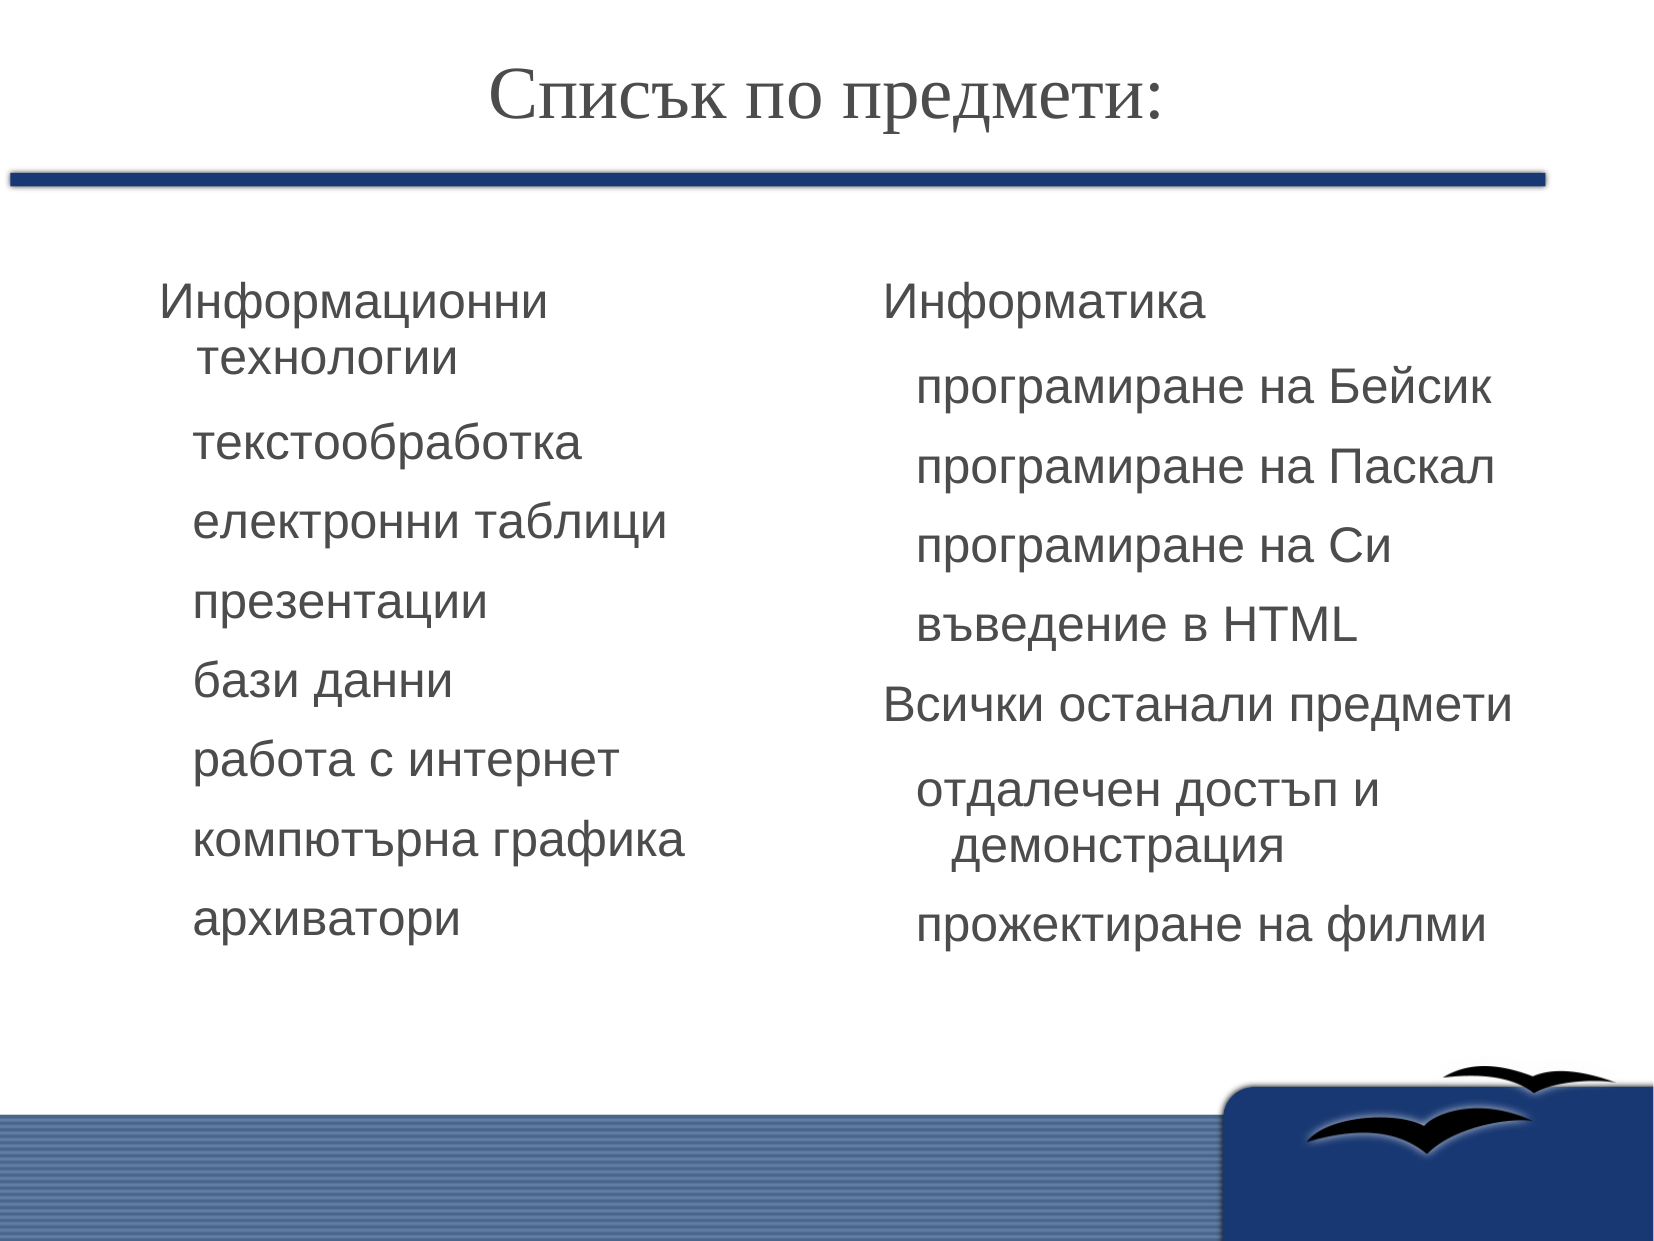

# Списък по предмети:
Информационни технологии
текстообработка
електронни таблици
презентации
бази данни
работа с интернет
компютърна графика
архиватори
Информатика
програмиране на Бейсик
програмиране на Паскал
програмиране на Си
въведение в HTML
Всички останали предмети
отдалечен достъп и демонстрация
прожектиране на филми